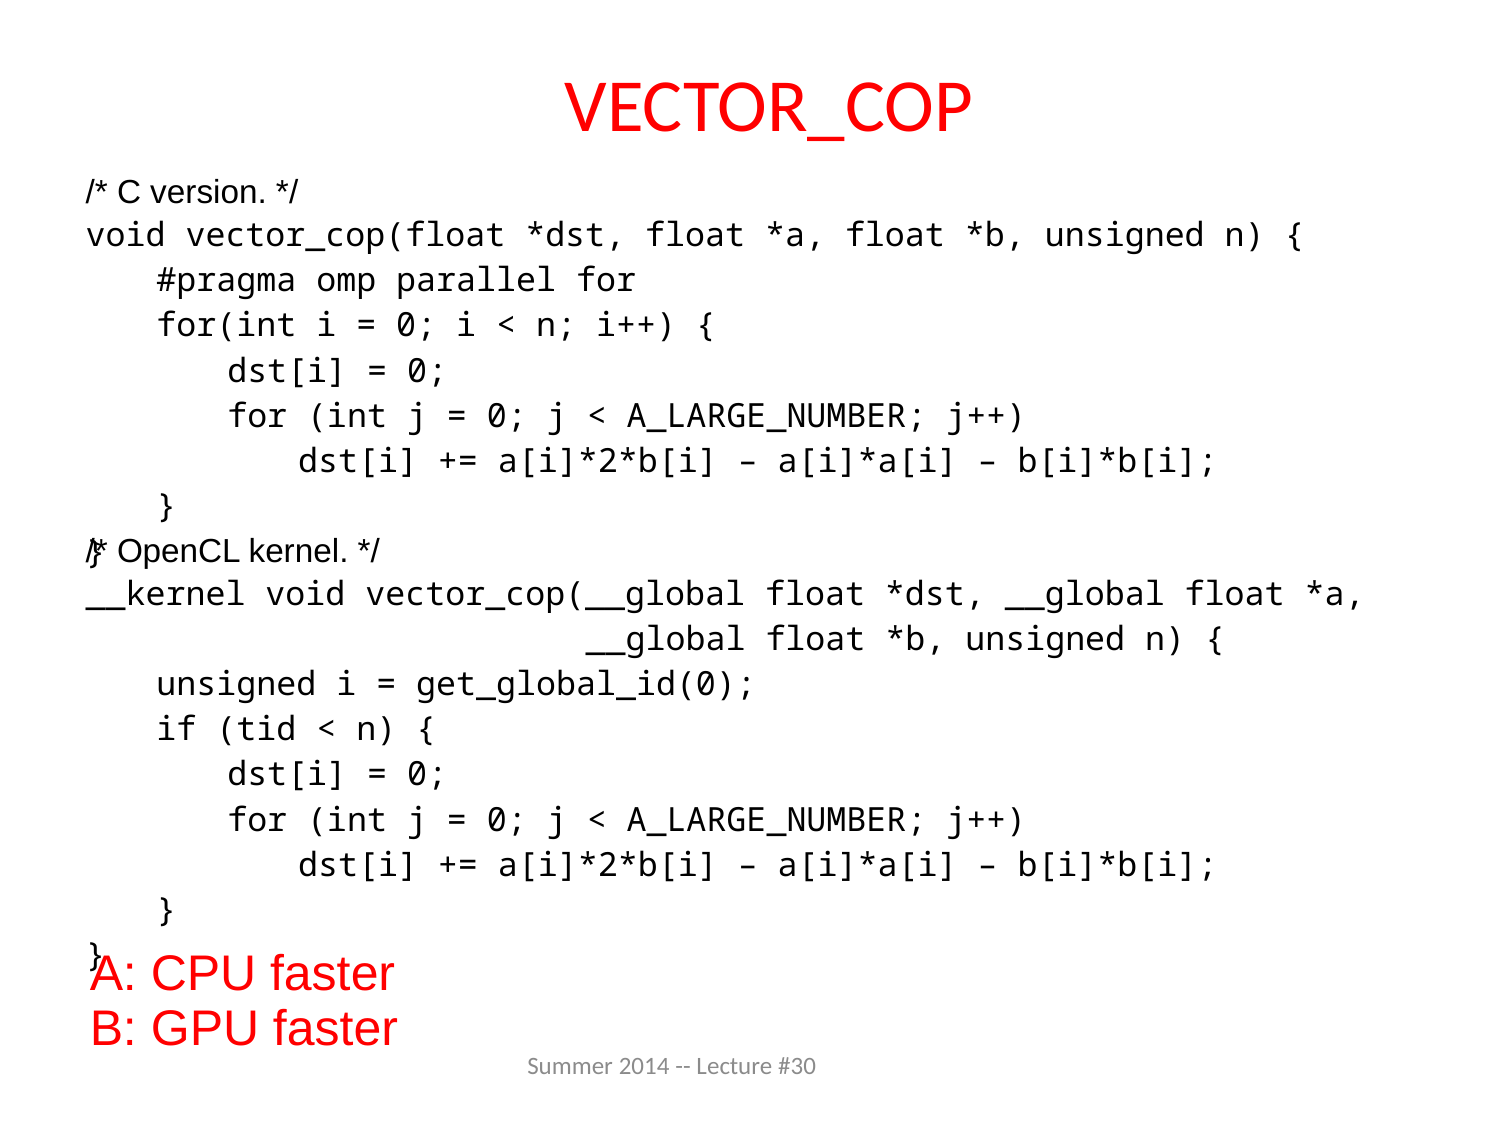

# VECTOR_COP
/* C version. */
void vector_cop(float *dst, float *a, float *b, unsigned n) {
#pragma omp parallel for
for(int i = 0; i < n; i++) {
dst[i] = 0;
for (int j = 0; j < A_LARGE_NUMBER; j++)
dst[i] += a[i]*2*b[i] – a[i]*a[i] – b[i]*b[i];
}
}
/* OpenCL kernel. */
__kernel void vector_cop(__global float *dst, __global float *a,
 __global float *b, unsigned n) {
unsigned i = get_global_id(0);
if (tid < n) {
dst[i] = 0;
for (int j = 0; j < A_LARGE_NUMBER; j++)
dst[i] += a[i]*2*b[i] – a[i]*a[i] – b[i]*b[i];
}
}
A: CPU faster
B: GPU faster